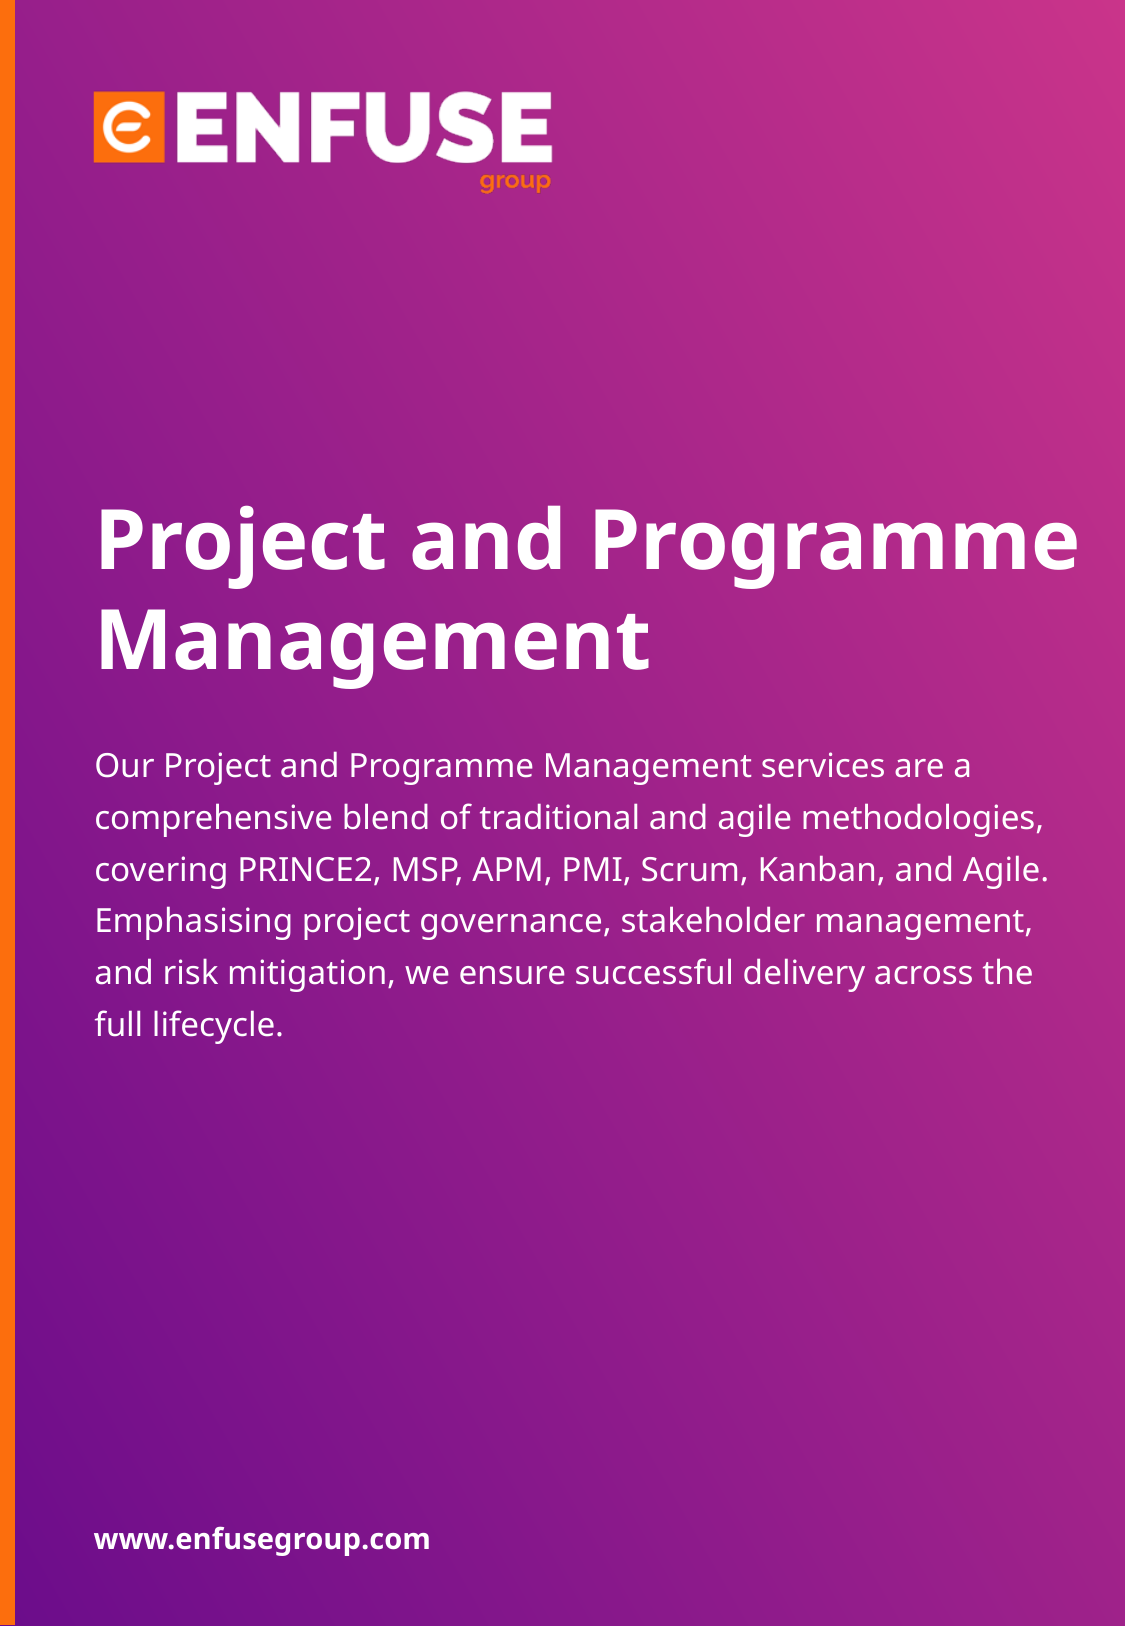

Project and Programme Management
Our Project and Programme Management services are a comprehensive blend of traditional and agile methodologies, covering PRINCE2, MSP, APM, PMI, Scrum, Kanban, and Agile. Emphasising project governance, stakeholder management, and risk mitigation, we ensure successful delivery across the full lifecycle.